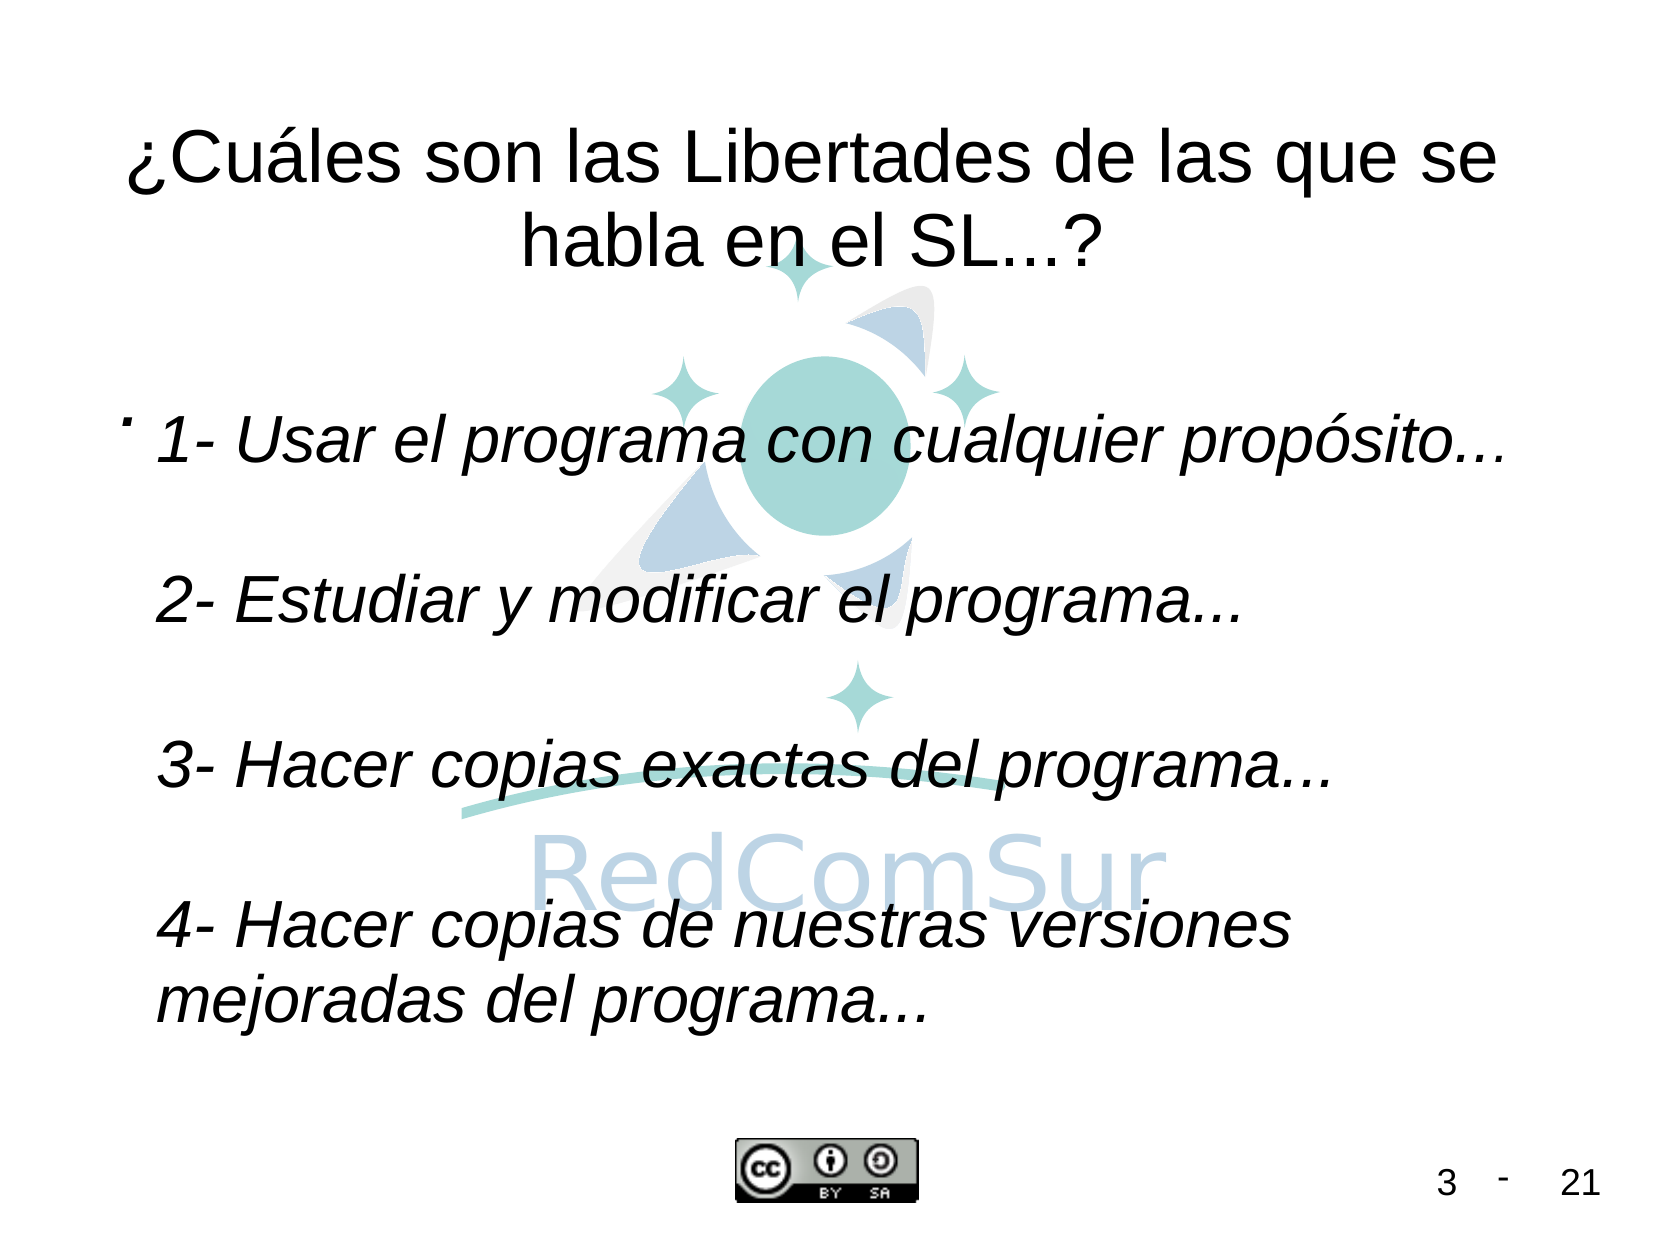

# ¿Cuáles son las Libertades de las que se habla en el SL...?
.
1- Usar el programa con cualquier propósito...
2- Estudiar y modificar el programa...
3- Hacer copias exactas del programa...
4- Hacer copias de nuestras versiones mejoradas del programa...
-
21